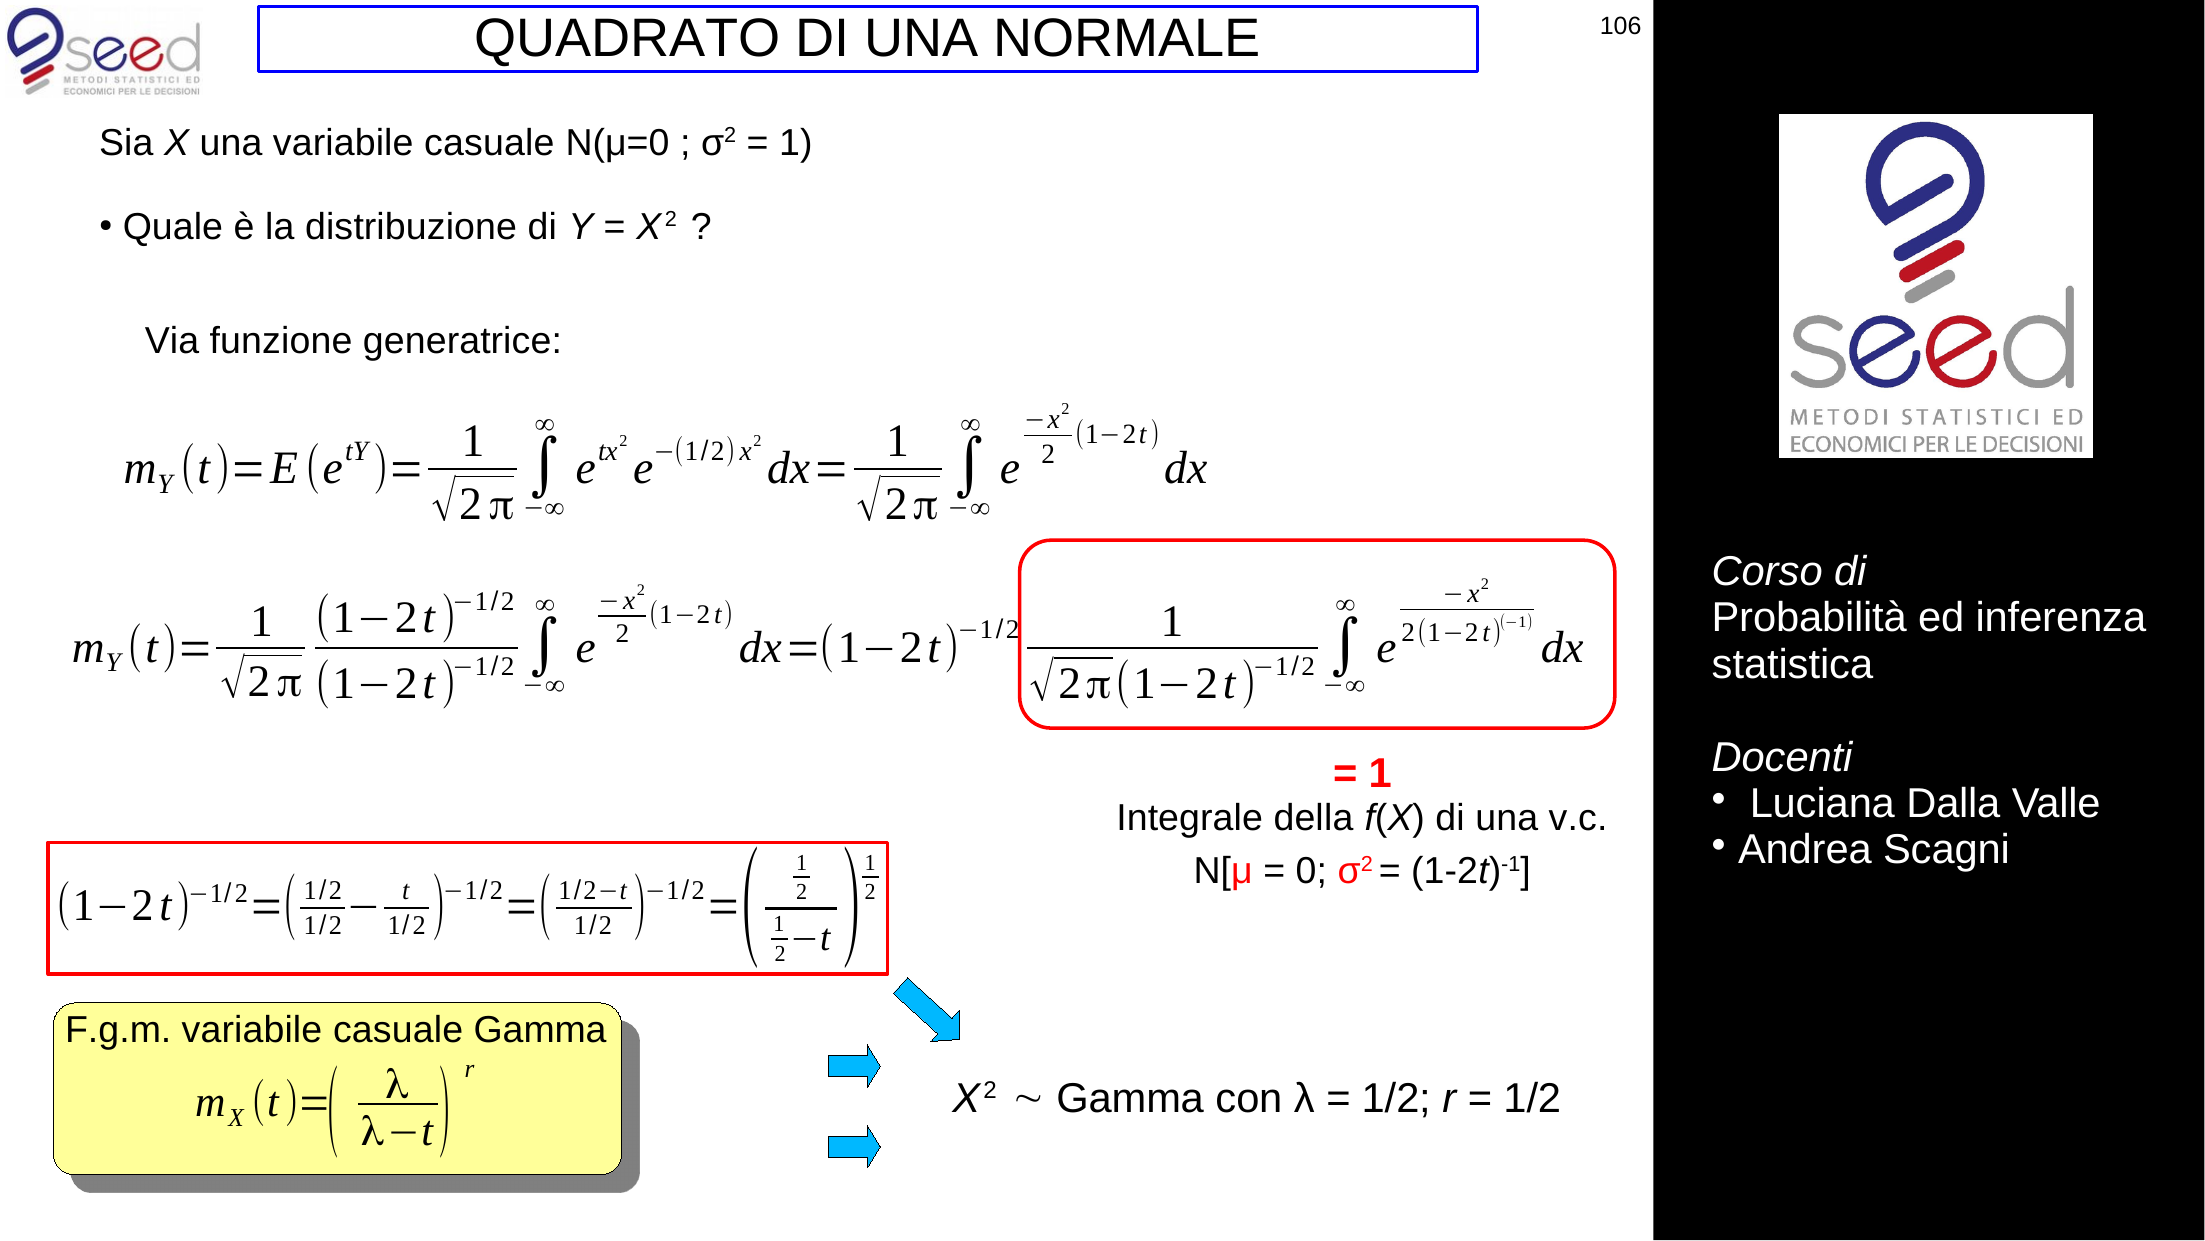

QUADRATO DI UNA NORMALE
Sia X una variabile casuale N(μ=0 ; σ2 = 1)
Quale è la distribuzione di Y = X2 ?
Via funzione generatrice:
= 1
Integrale della f(X) di una v.c.
N[μ = 0; σ2 = (1-2t)-1]
F.g.m. variabile casuale Gamma
X2  Gamma con λ = 1/2; r = 1/2